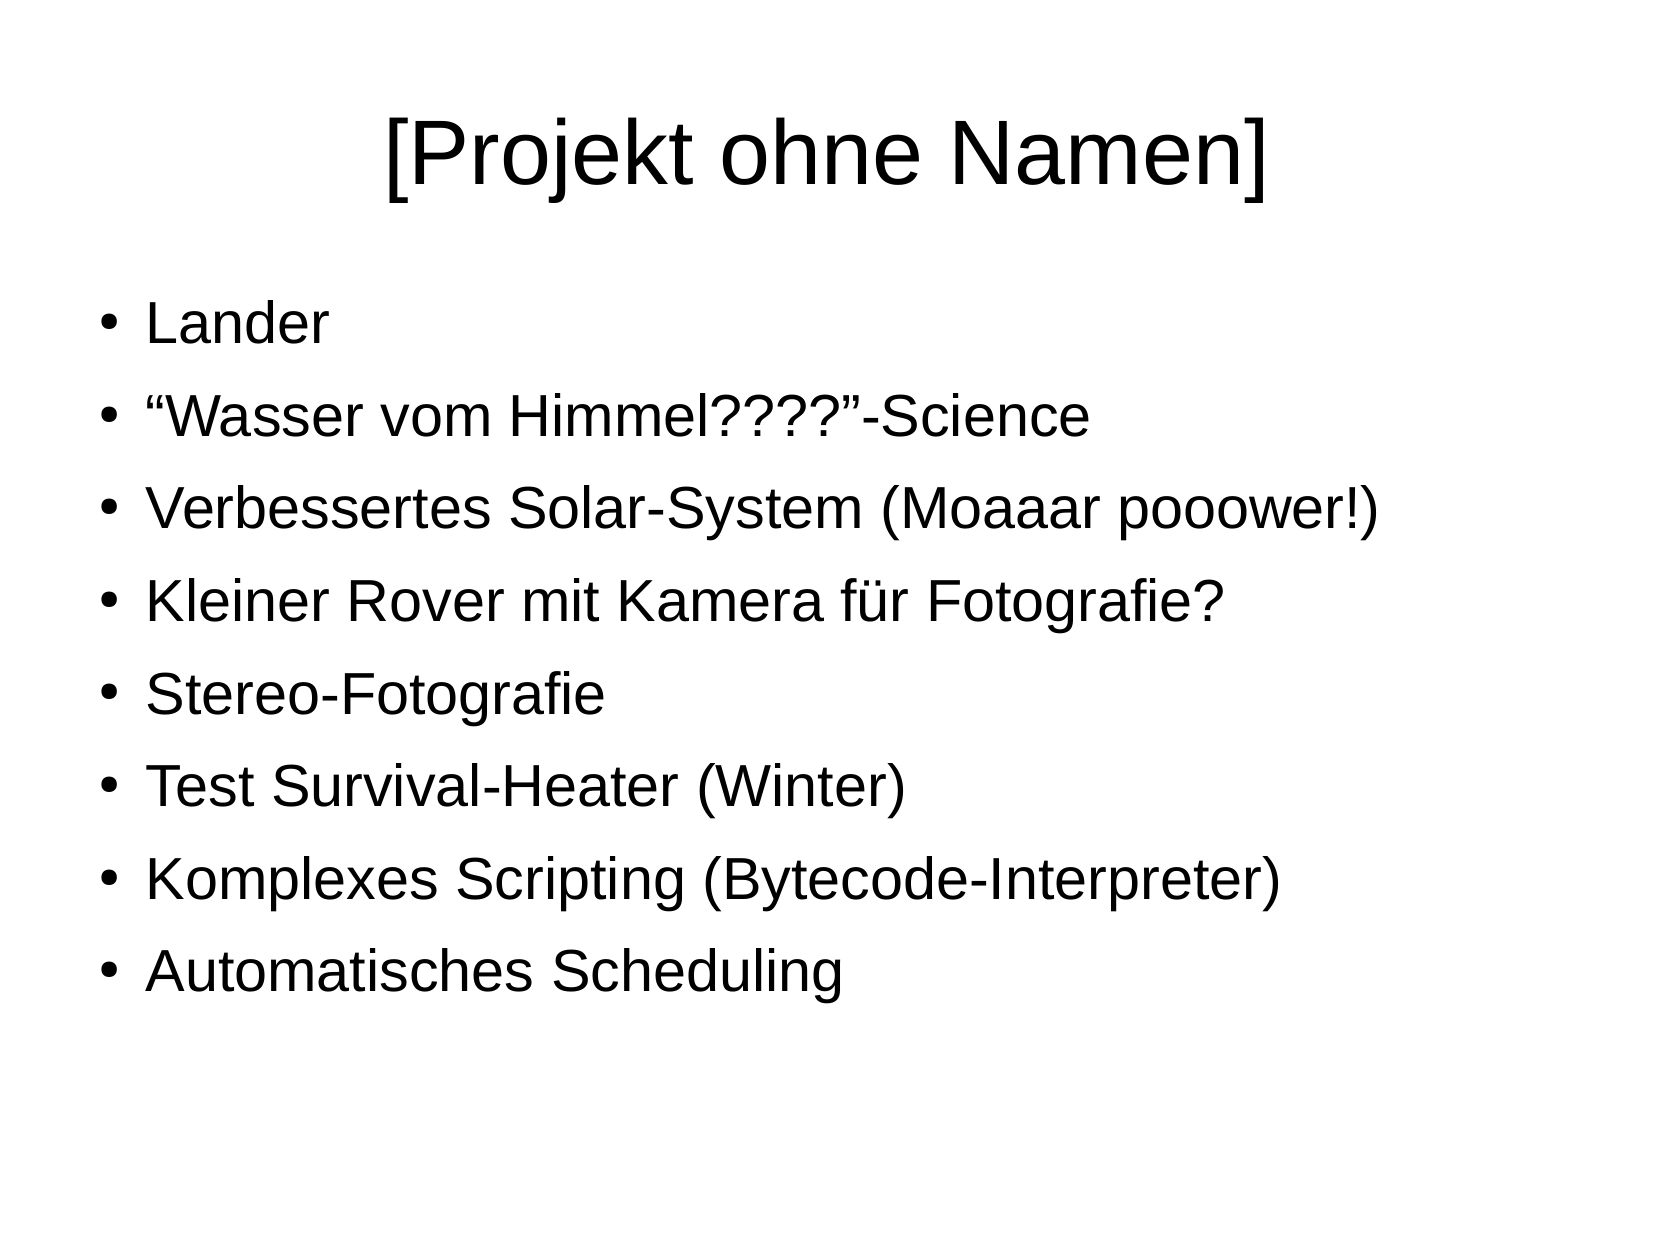

# [Projekt ohne Namen]
Lander
“Wasser vom Himmel????”-Science
Verbessertes Solar-System (Moaaar pooower!)
Kleiner Rover mit Kamera für Fotografie?
Stereo-Fotografie
Test Survival-Heater (Winter)
Komplexes Scripting (Bytecode-Interpreter)
Automatisches Scheduling